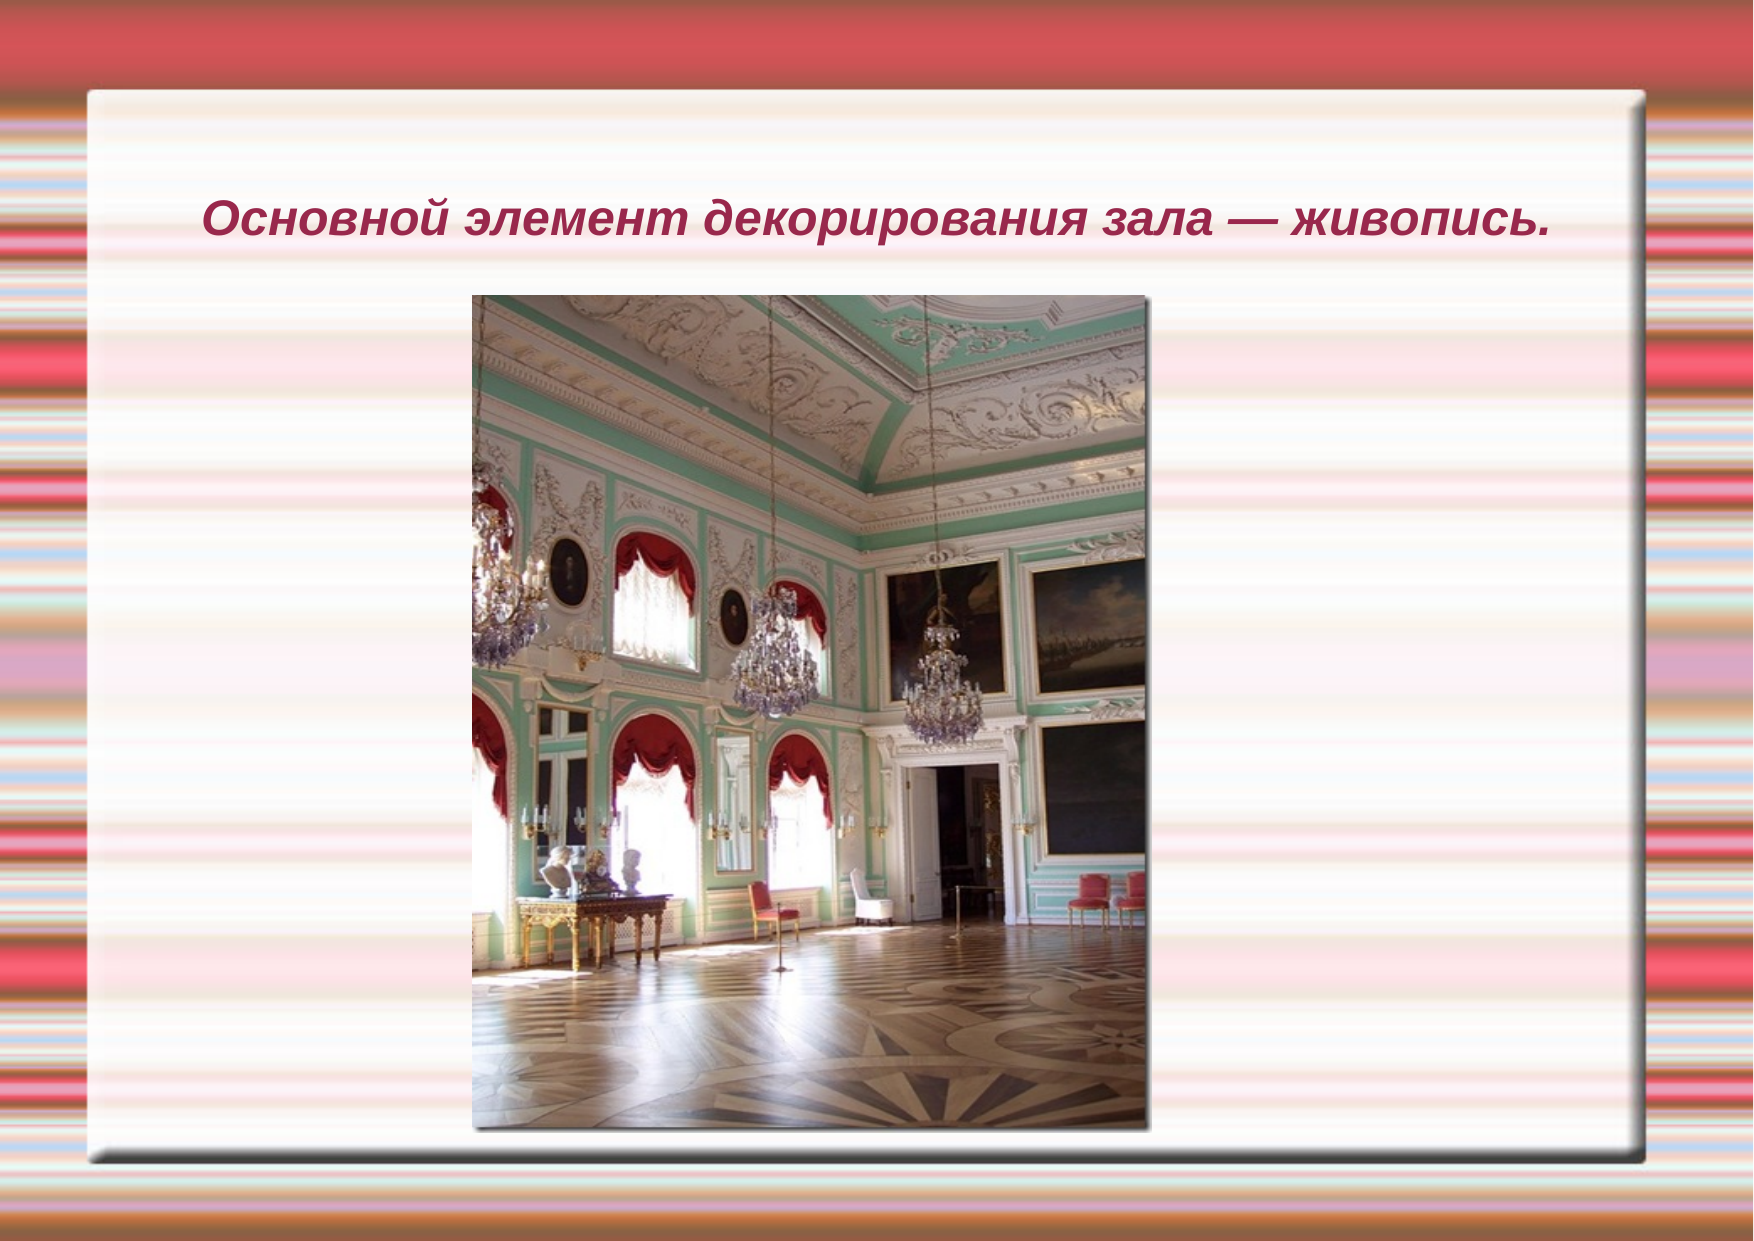

# Основной элемент декорирования зала — живопись.